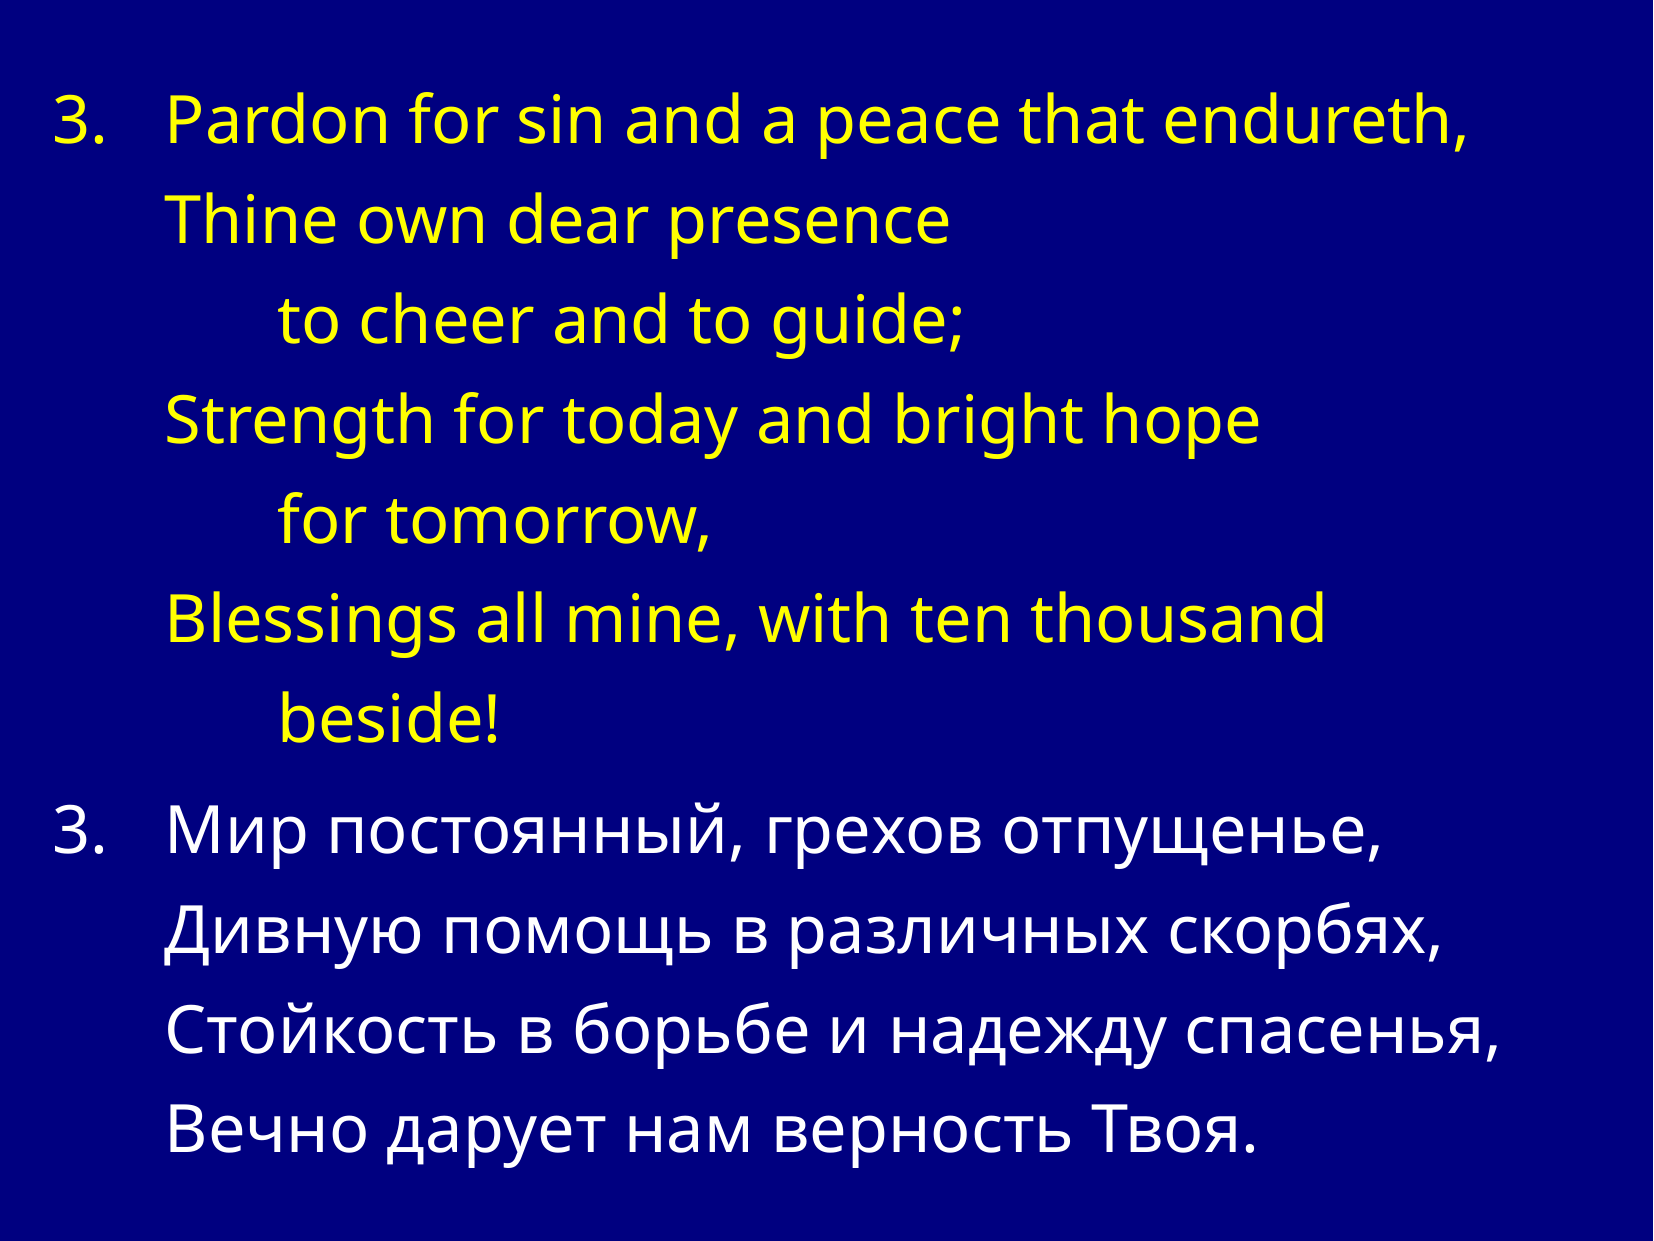

3.	Pardon for sin and a peace that endureth,
	Thine own dear presence
		to cheer and to guide;
	Strength for today and bright hope
		for tomorrow,
	Blessings all mine, with ten thousand
		beside!
3.	Мир постоянный, грехов отпущенье,
	Дивную помощь в различных скорбях,
	Стойкость в борьбе и надежду спасенья,
	Вечно дарует нам верность Твоя.